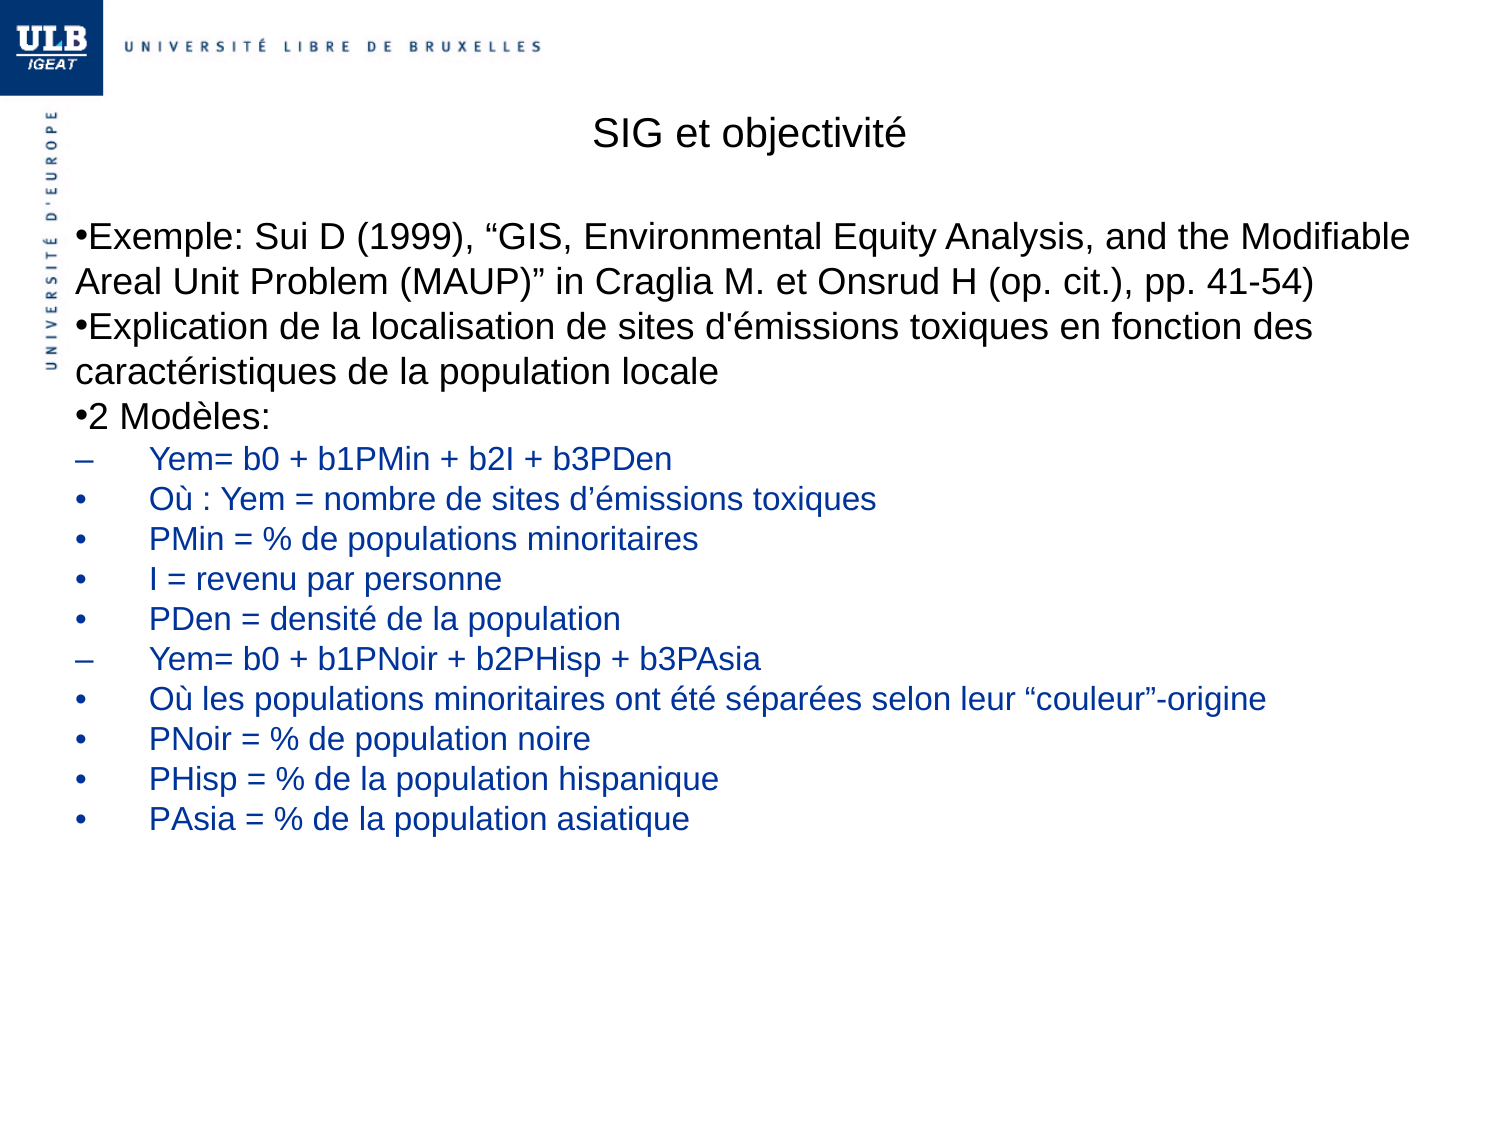

SIG et objectivité
Exemple: Sui D (1999), “GIS, Environmental Equity Analysis, and the Modifiable Areal Unit Problem (MAUP)” in Craglia M. et Onsrud H (op. cit.), pp. 41-54)‏
Explication de la localisation de sites d'émissions toxiques en fonction des caractéristiques de la population locale
2 Modèles:
–	Yem= b0 + b1PMin + b2I + b3PDen
•	Où : Yem = nombre de sites d’émissions toxiques
•	PMin = % de populations minoritaires
•	I = revenu par personne
•	PDen = densité de la population
–	Yem= b0 + b1PNoir + b2PHisp + b3PAsia
•	Où les populations minoritaires ont été séparées selon leur “couleur”-origine
•	PNoir = % de population noire
•	PHisp = % de la population hispanique
•	PAsia = % de la population asiatique